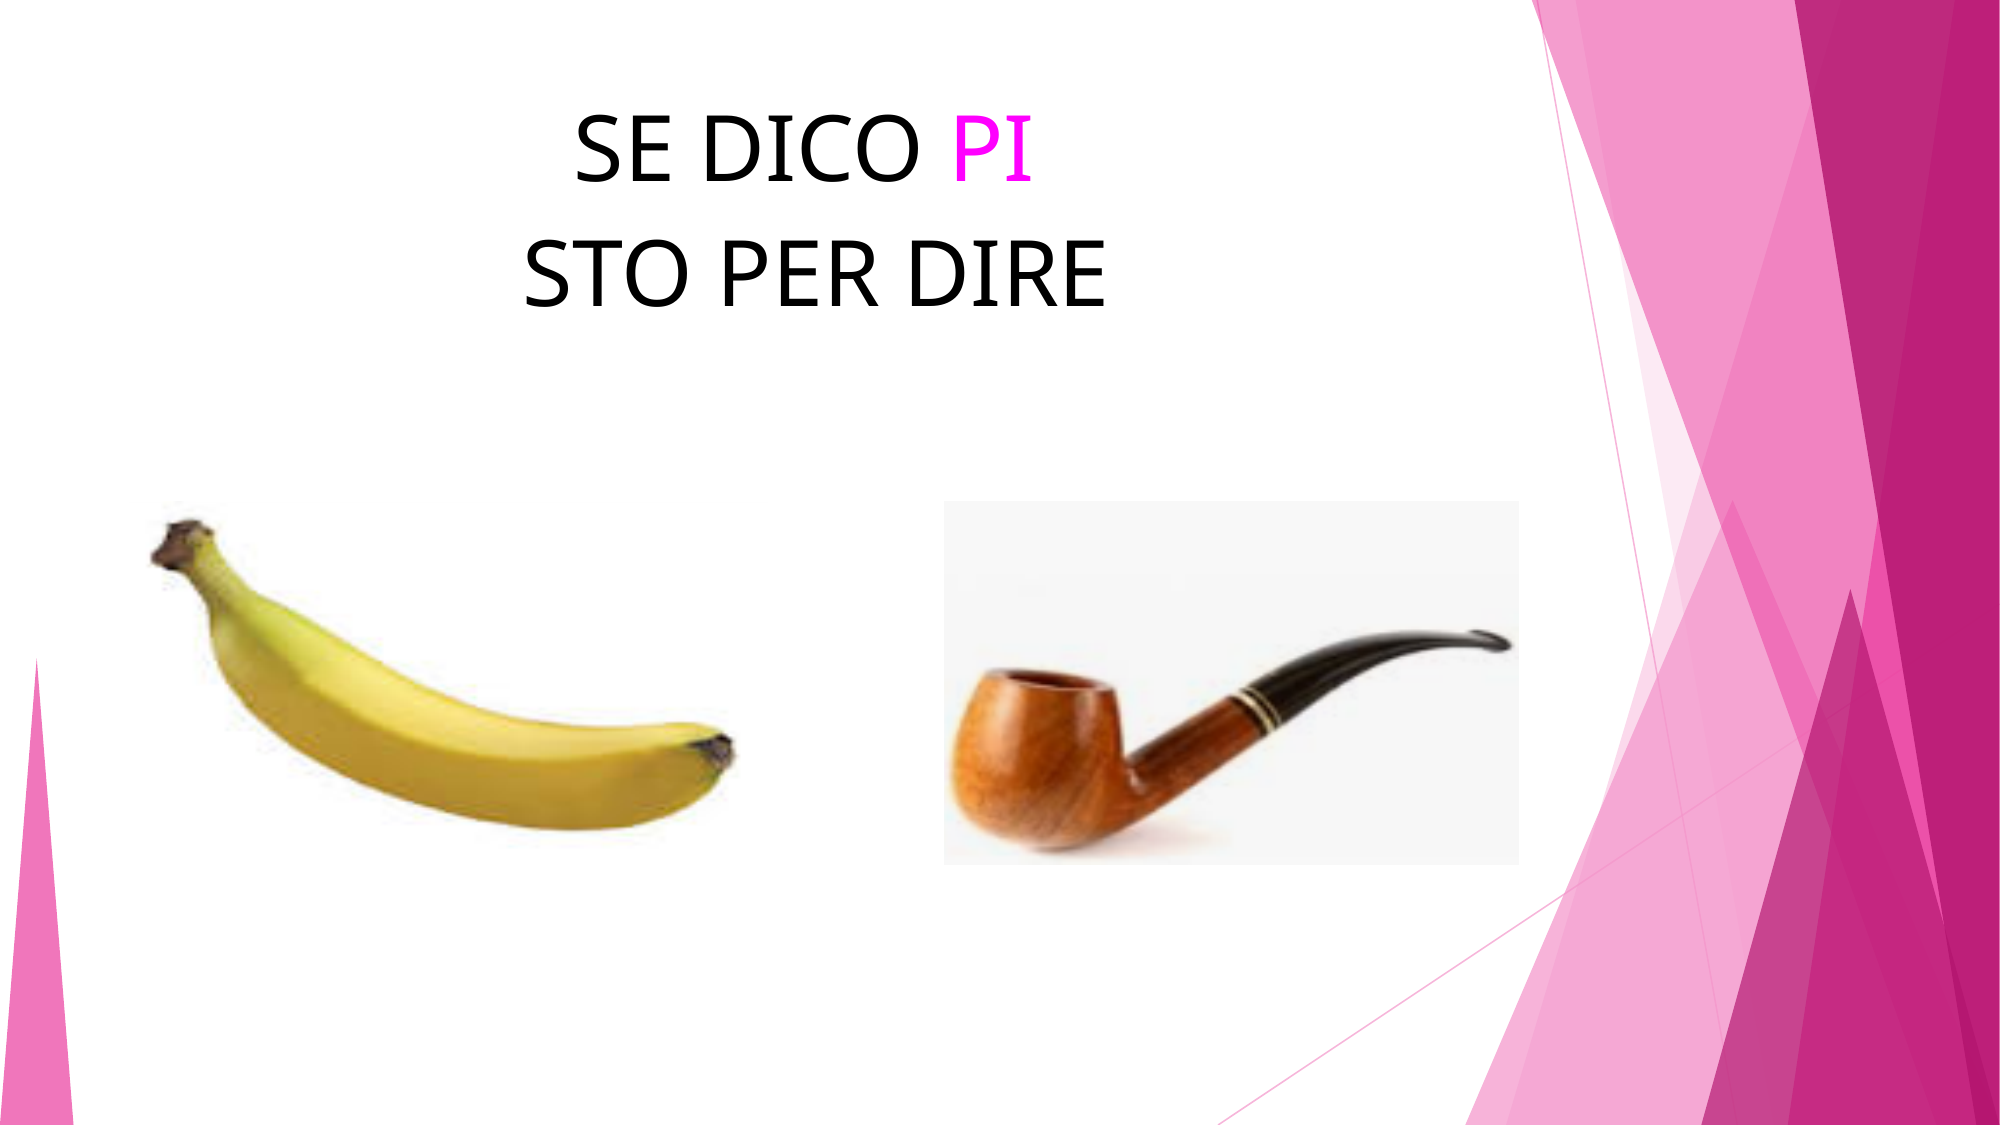

# SE DICO PI STO PER DIRE